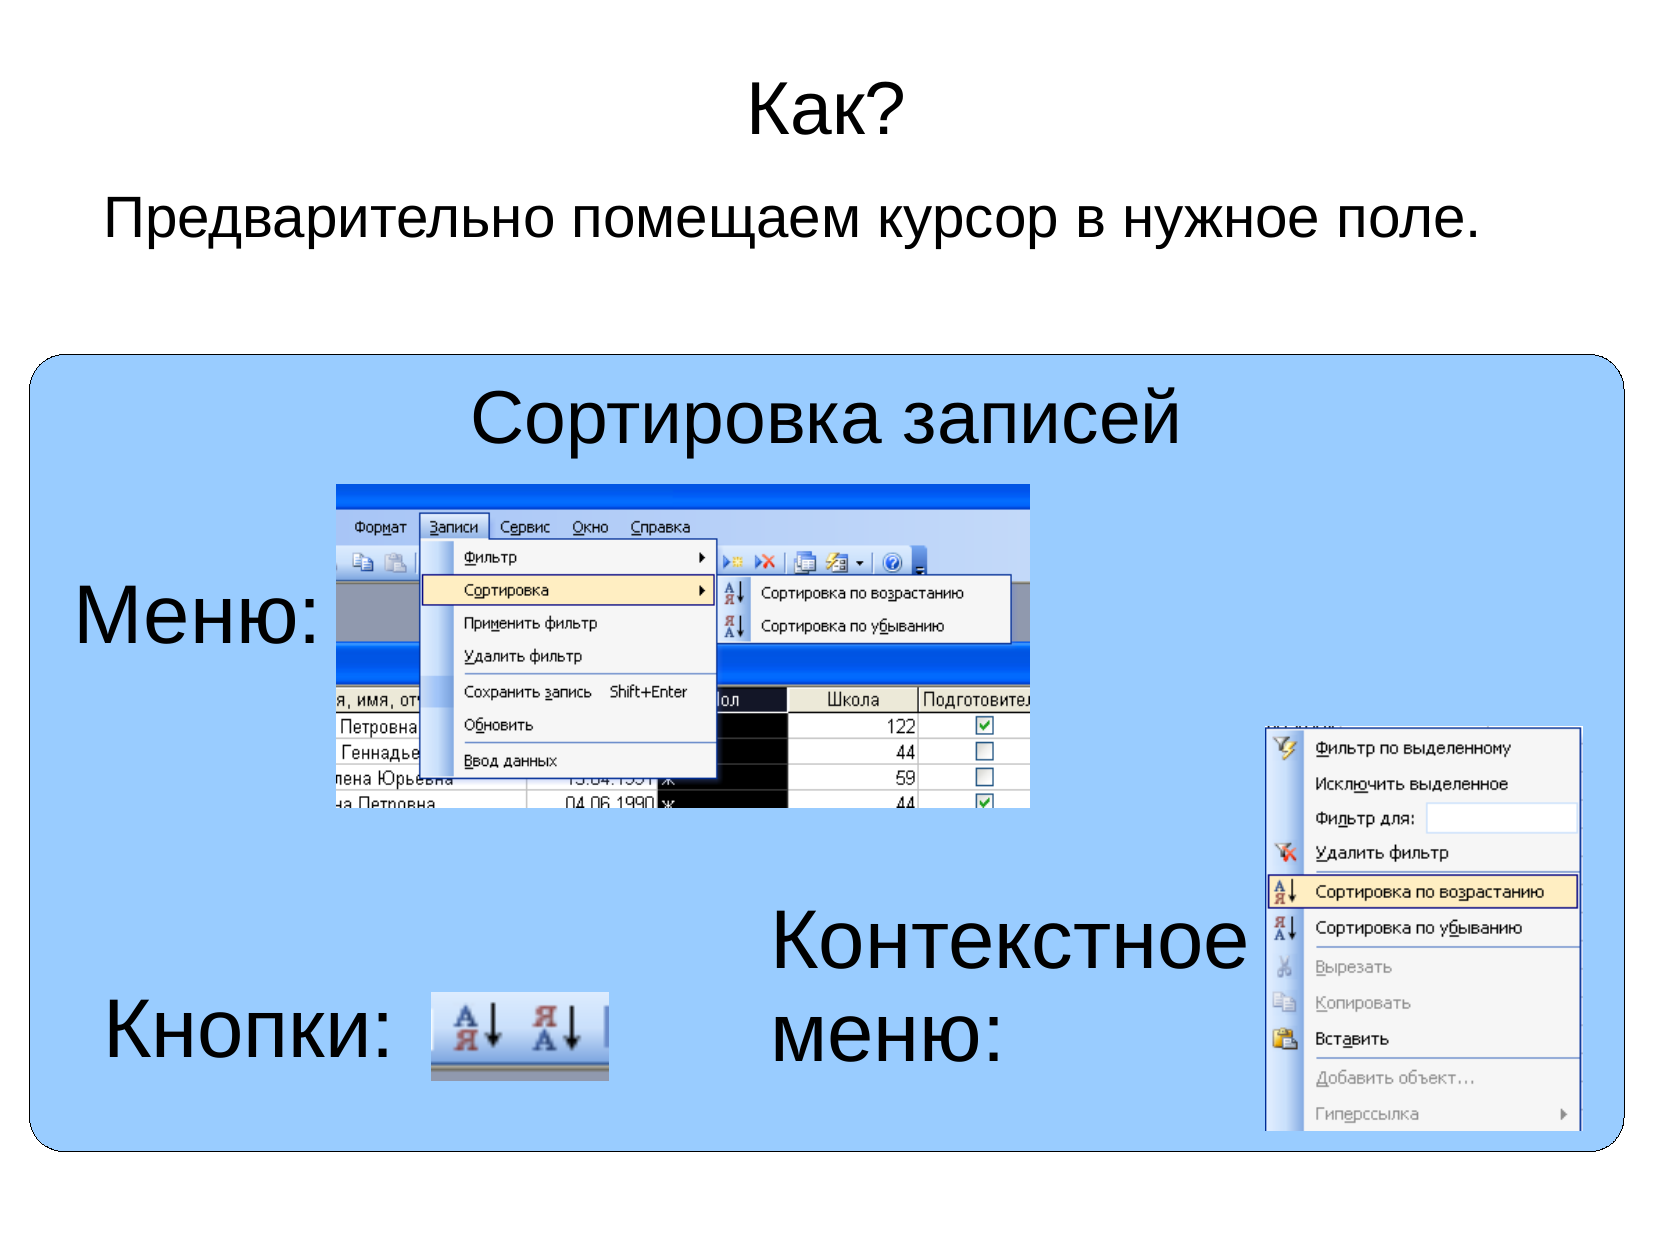

Как?
Предварительно помещаем курсор в нужное поле.
Сортировка записей
Меню:
Контекстное
меню:
Кнопки: